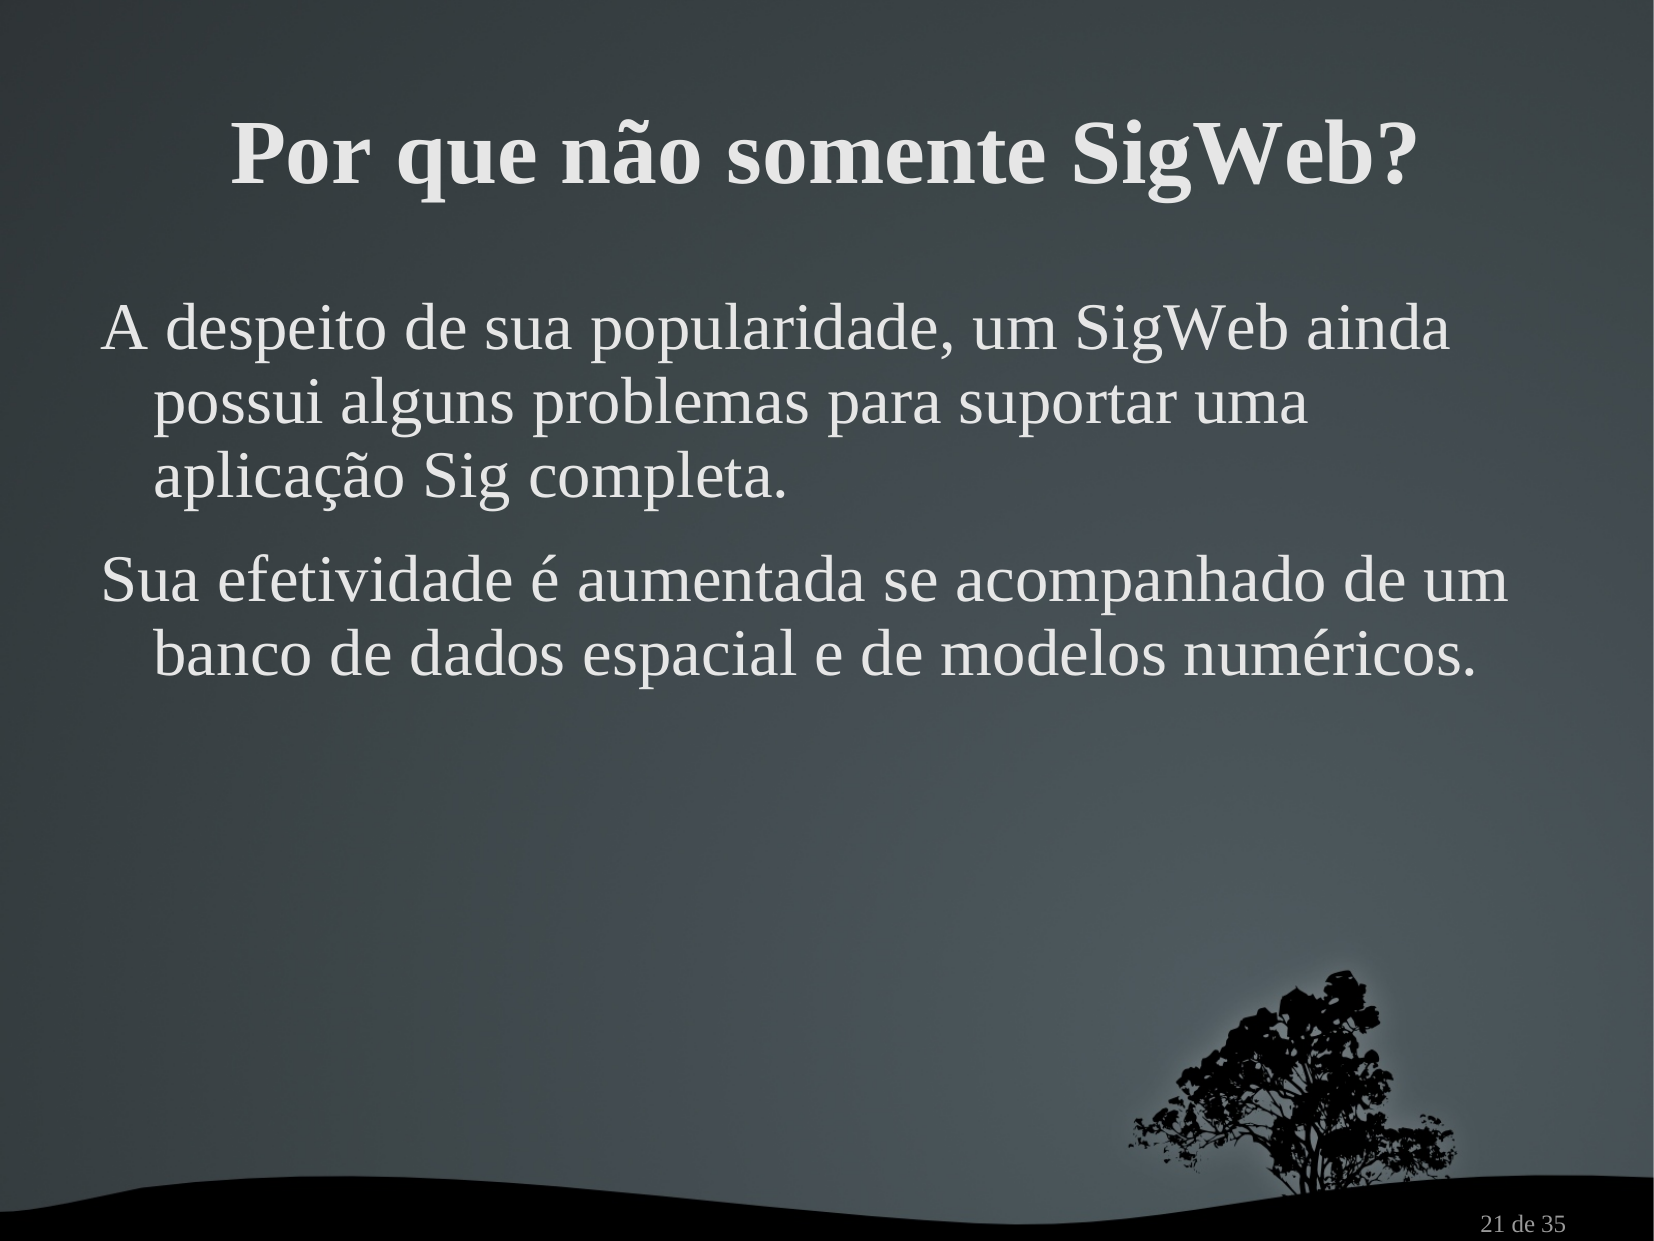

# Por que não somente SigWeb?
A despeito de sua popularidade, um SigWeb ainda possui alguns problemas para suportar uma aplicação Sig completa.
Sua efetividade é aumentada se acompanhado de um banco de dados espacial e de modelos numéricos.
21